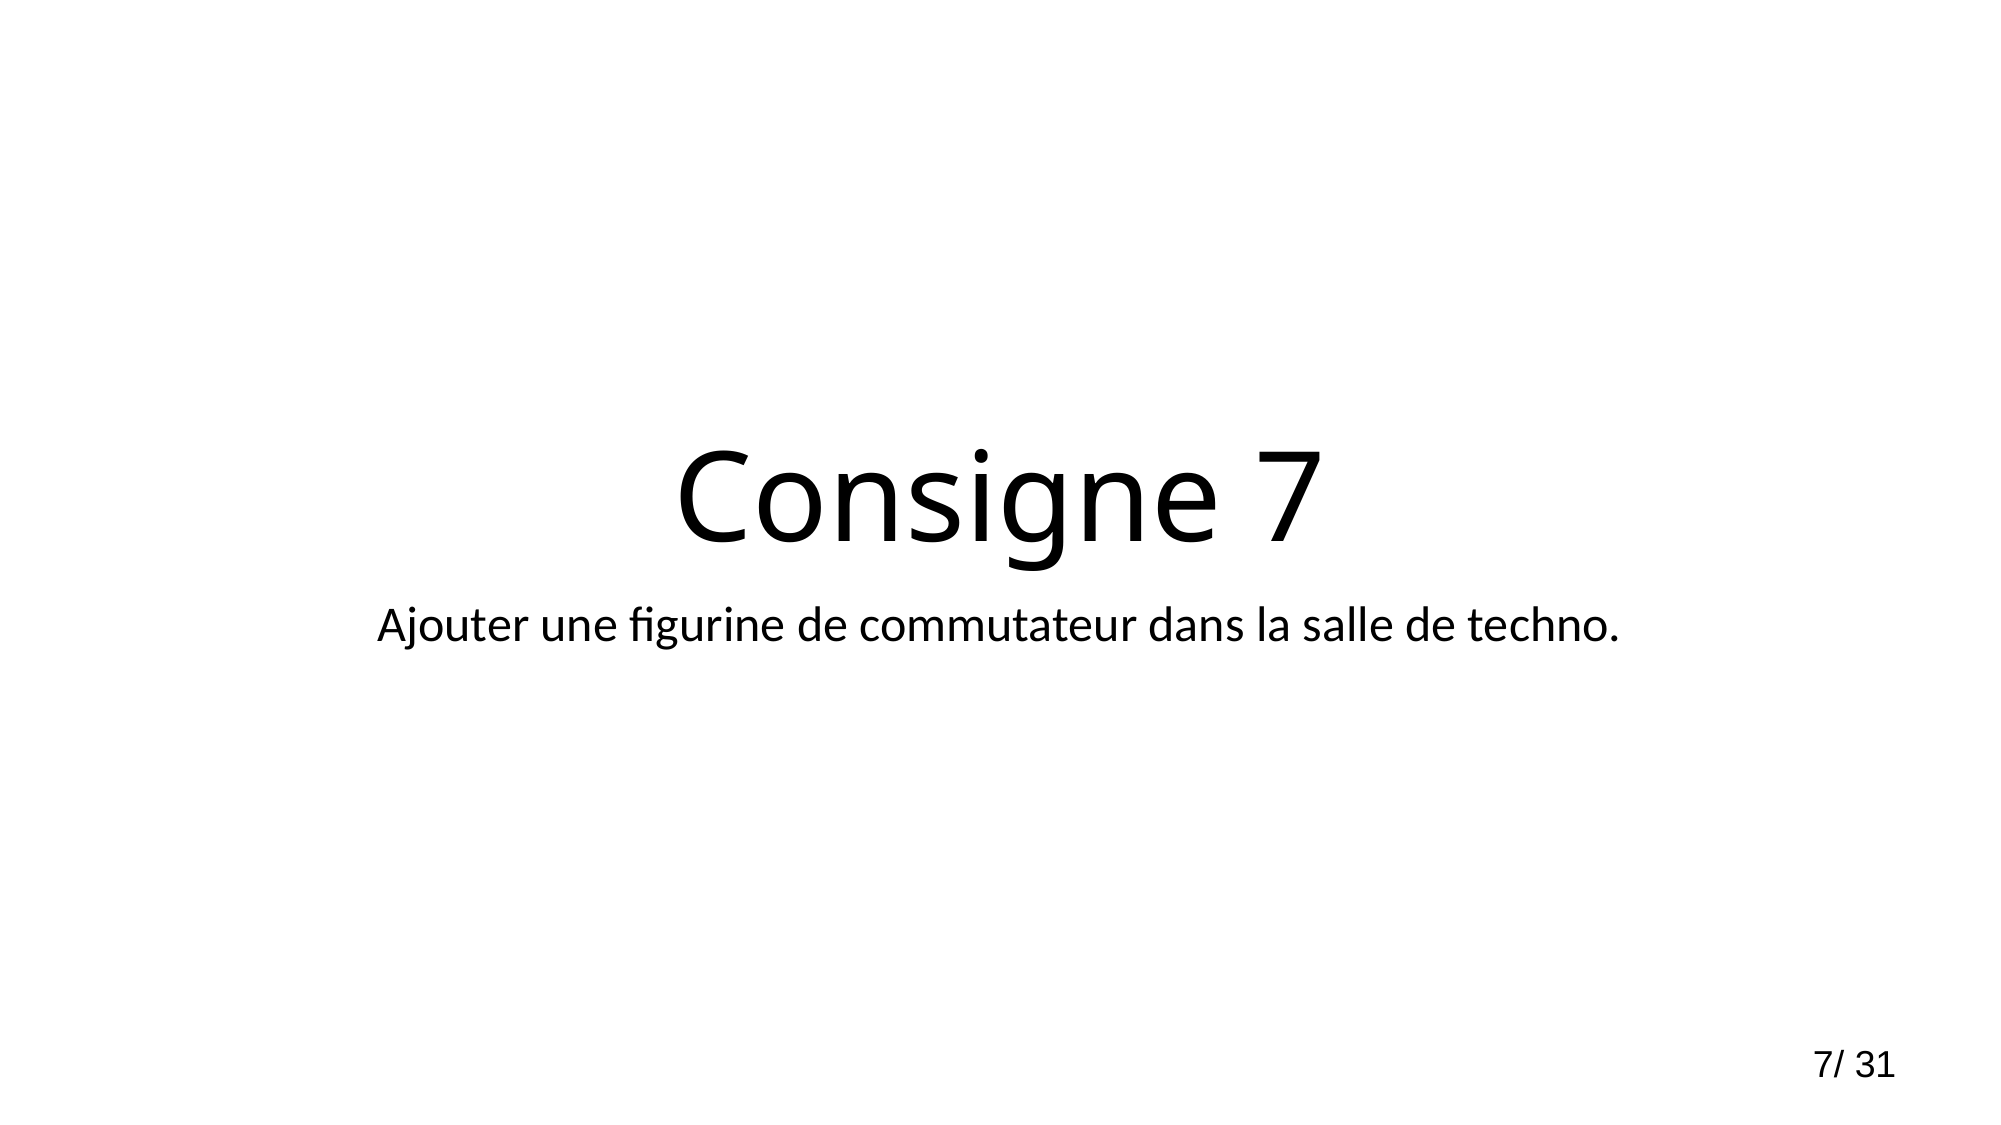

# Consigne 7
Ajouter une figurine de commutateur dans la salle de techno.